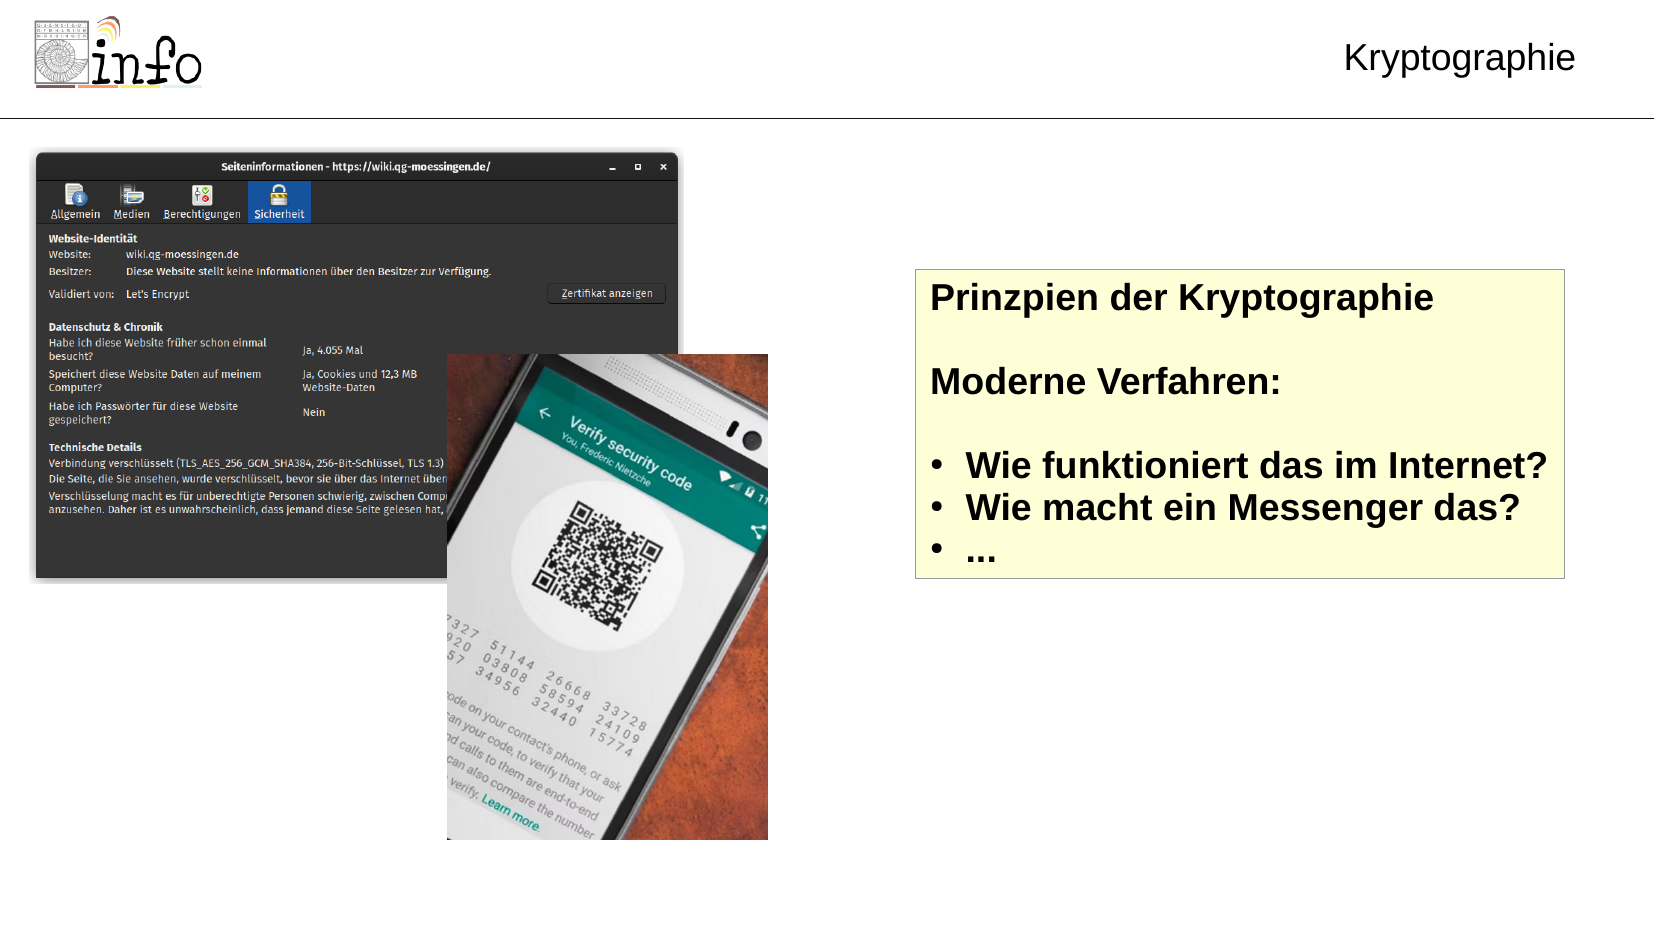

Kryptographie
Prinzpien der Kryptographie
Moderne Verfahren:
Wie funktioniert das im Internet?
Wie macht ein Messenger das?
...